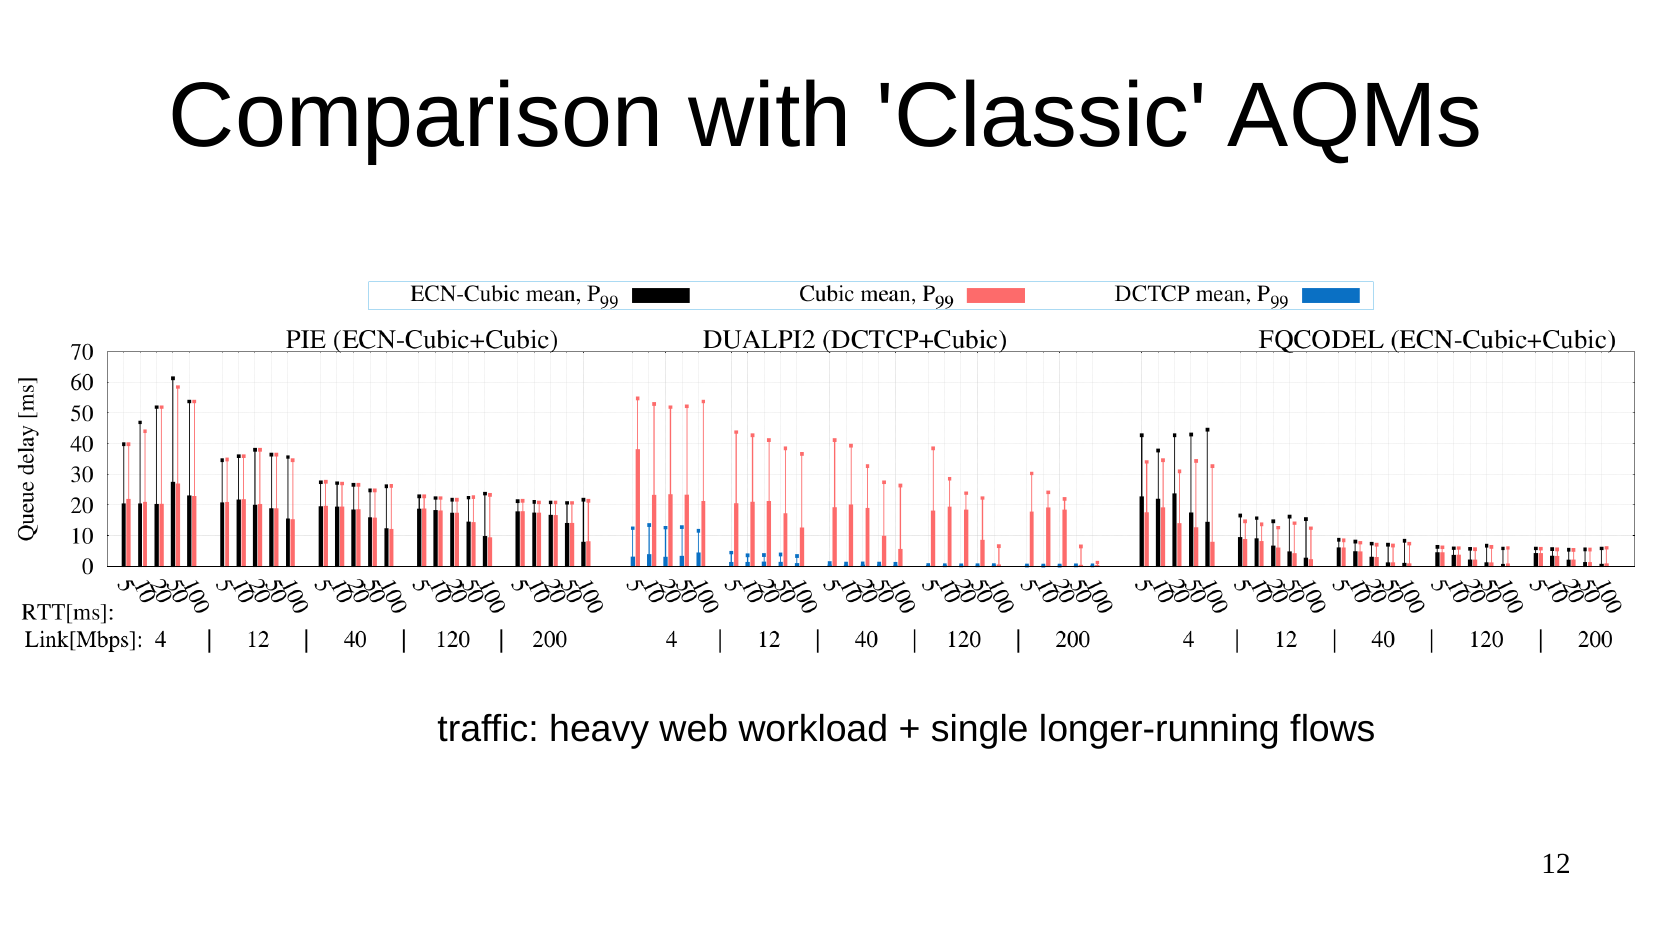

# Comparison with 'Classic' AQMs
traffic: heavy web workload + single longer-running flows
12